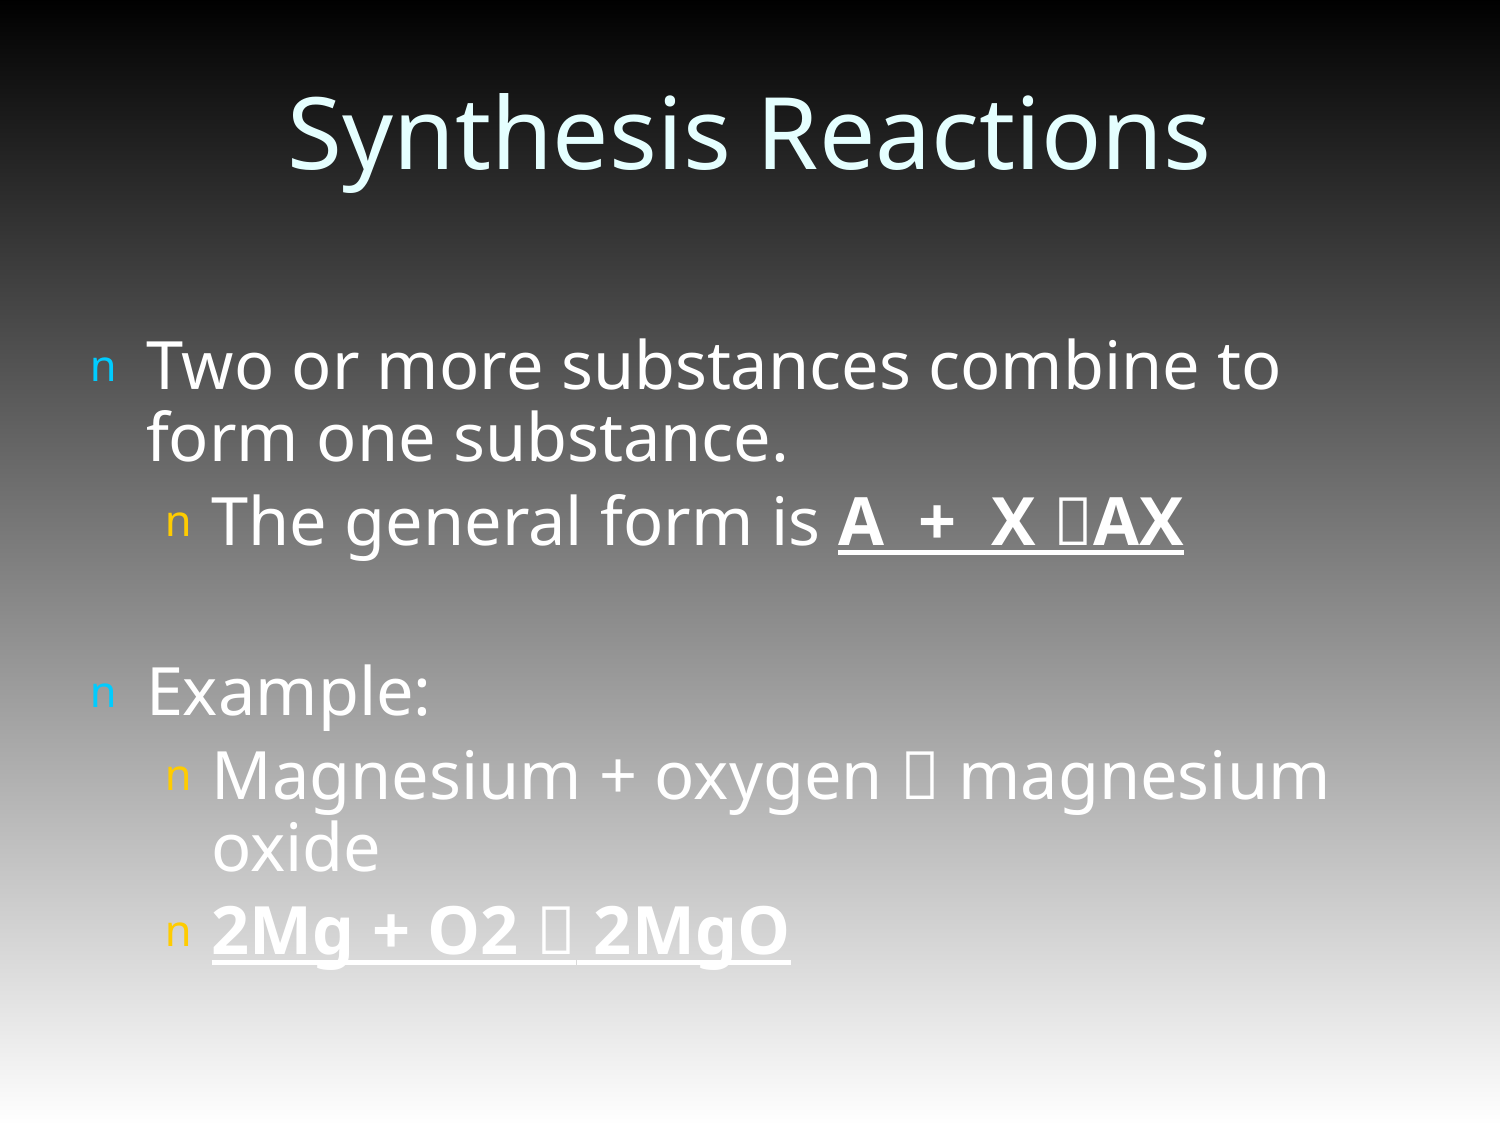

# Synthesis Reactions
Two or more substances combine to form one substance.
The general form is A + X AX
Example:
Magnesium + oxygen  magnesium oxide
2Mg + O2  2MgO